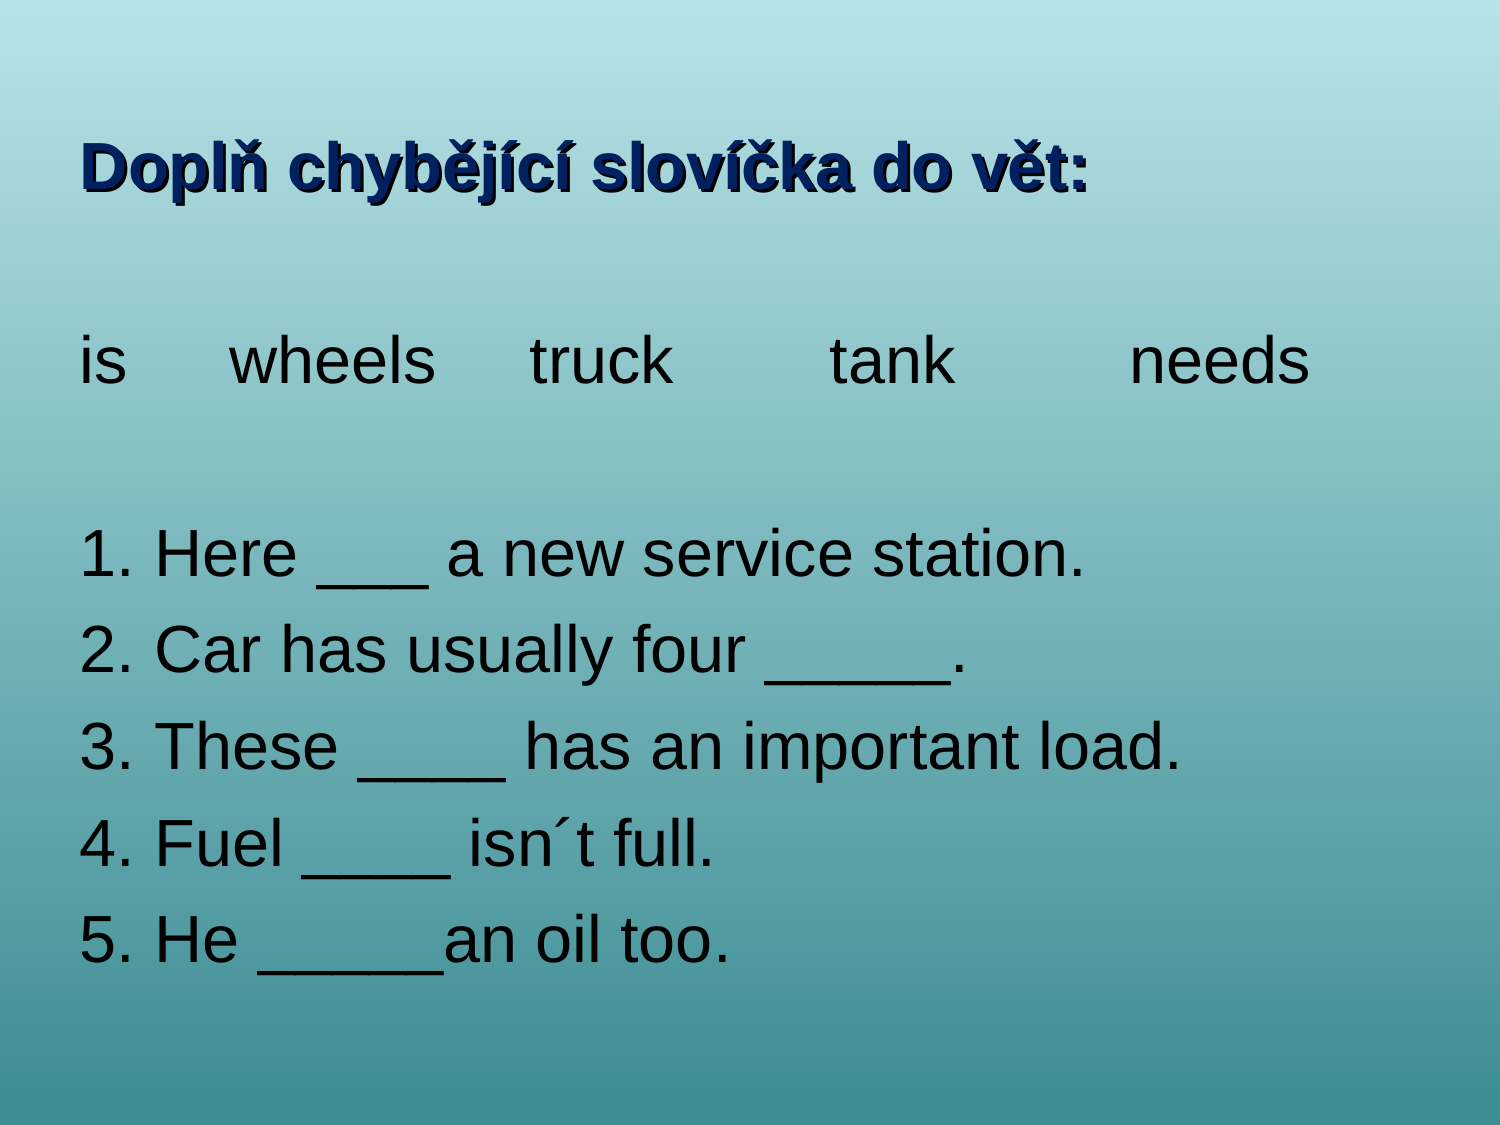

# Doplň chybějící slovíčka do vět:
is		wheels	truck		tank		needs
 Here ___ a new service station.
 Car has usually four _____.
 These ____ has an important load.
 Fuel ____ isn´t full.
 He _____an oil too.